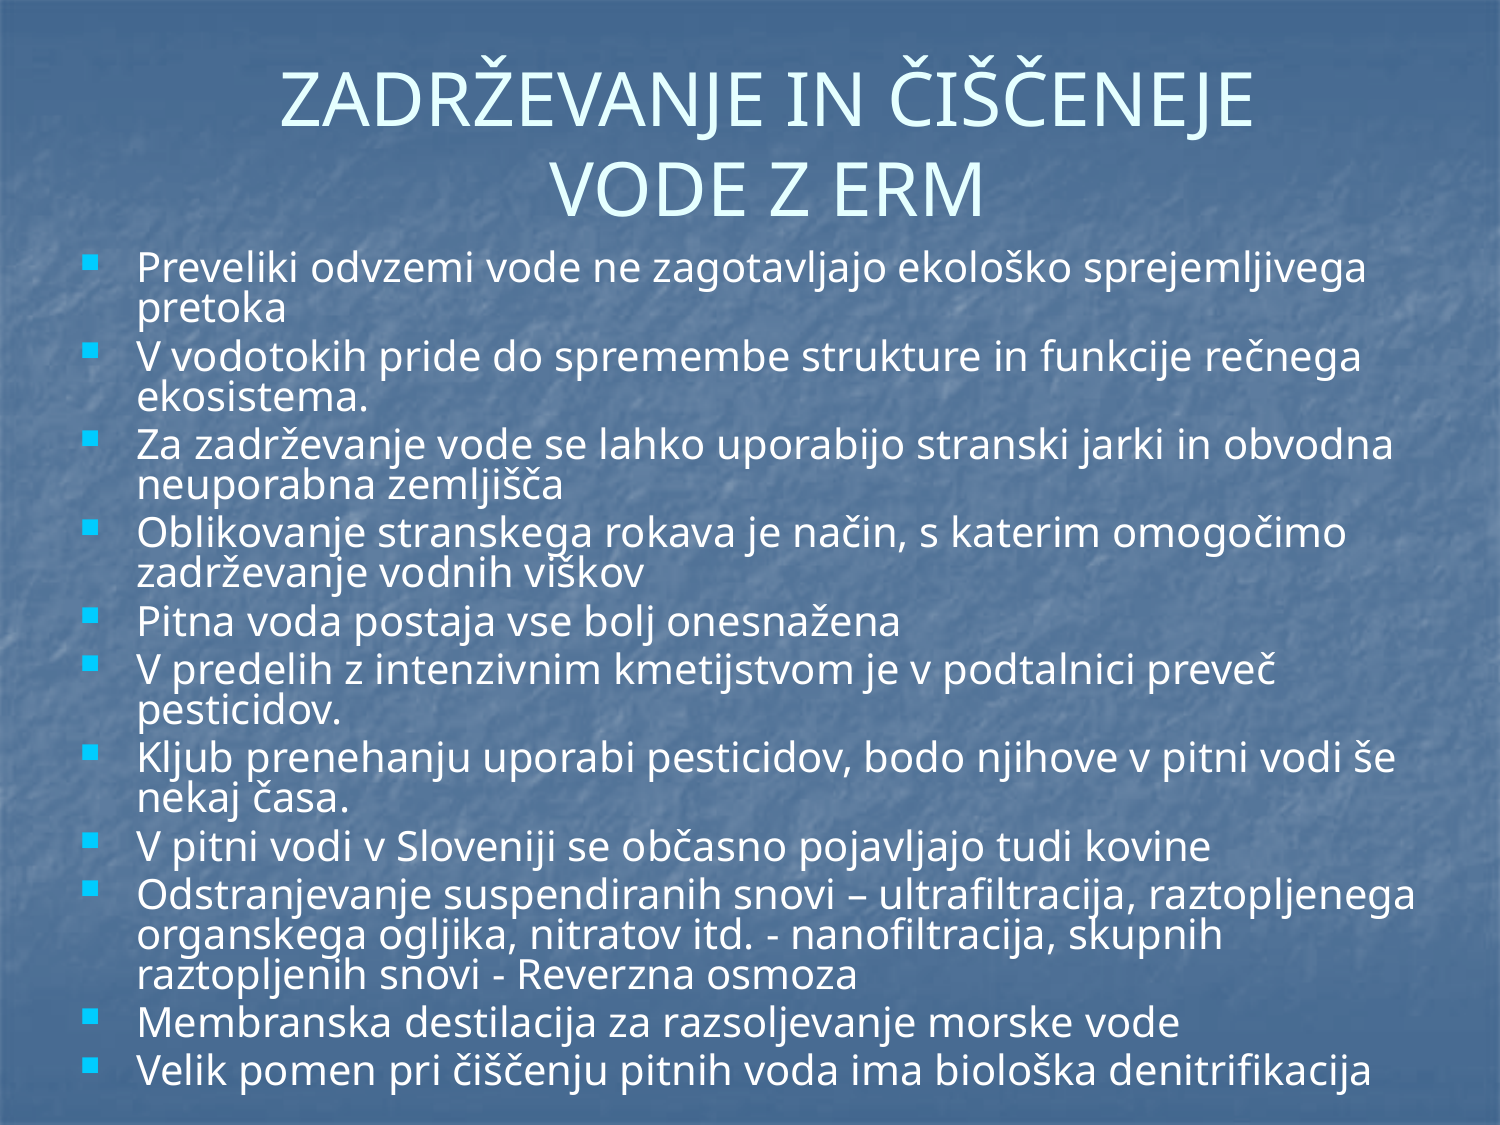

# ZADRŽEVANJE IN ČIŠČENEJE VODE Z ERM
Preveliki odvzemi vode ne zagotavljajo ekološko sprejemljivega pretoka
V vodotokih pride do spremembe strukture in funkcije rečnega ekosistema.
Za zadrževanje vode se lahko uporabijo stranski jarki in obvodna neuporabna zemljišča
Oblikovanje stranskega rokava je način, s katerim omogočimo zadrževanje vodnih viškov
Pitna voda postaja vse bolj onesnažena
V predelih z intenzivnim kmetijstvom je v podtalnici preveč pesticidov.
Kljub prenehanju uporabi pesticidov, bodo njihove v pitni vodi še nekaj časa.
V pitni vodi v Sloveniji se občasno pojavljajo tudi kovine
Odstranjevanje suspendiranih snovi – ultrafiltracija, raztopljenega organskega ogljika, nitratov itd. - nanofiltracija, skupnih raztopljenih snovi - Reverzna osmoza
Membranska destilacija za razsoljevanje morske vode
Velik pomen pri čiščenju pitnih voda ima biološka denitrifikacija